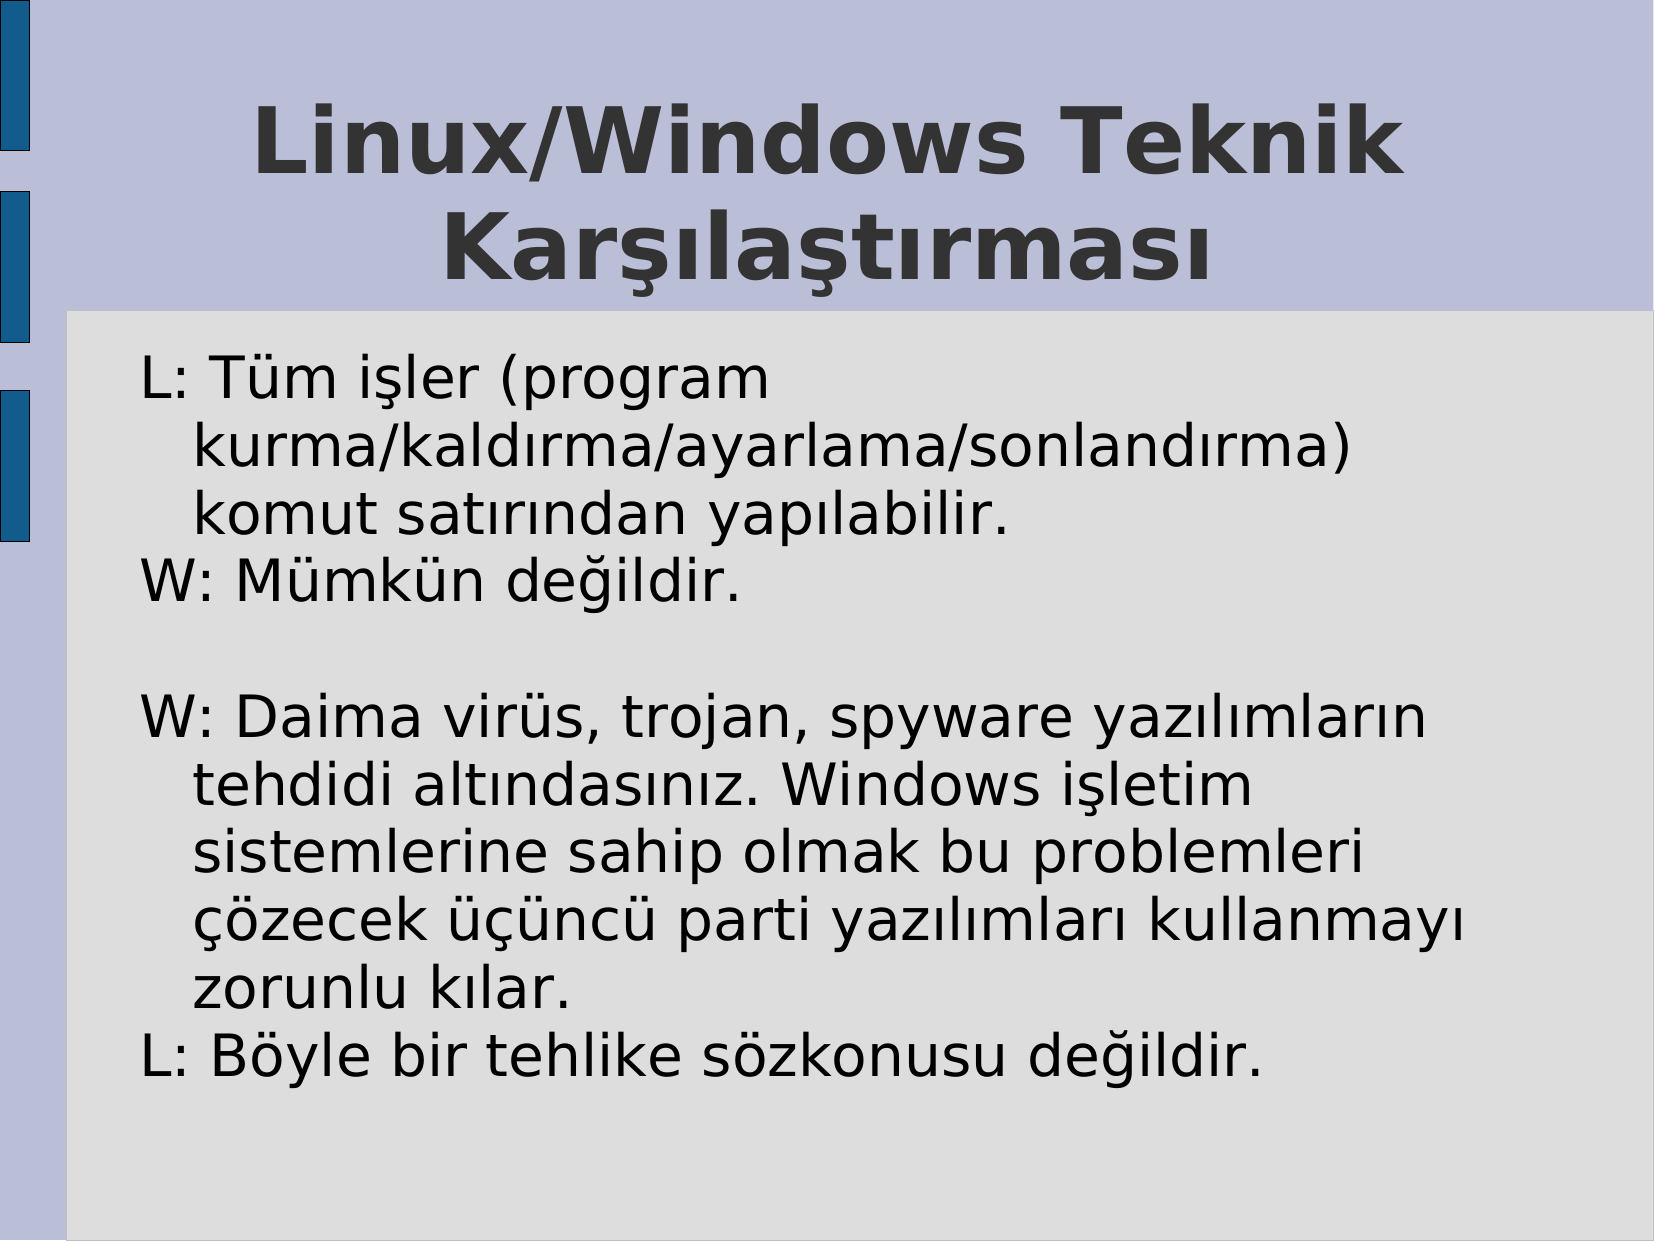

# Linux/Windows Teknik Karşılaştırması
L: Tüm işler (program kurma/kaldırma/ayarlama/sonlandırma) komut satırından yapılabilir.
W: Mümkün değildir.
W: Daima virüs, trojan, spyware yazılımların tehdidi altındasınız. Windows işletim sistemlerine sahip olmak bu problemleri çözecek üçüncü parti yazılımları kullanmayı zorunlu kılar.
L: Böyle bir tehlike sözkonusu değildir.